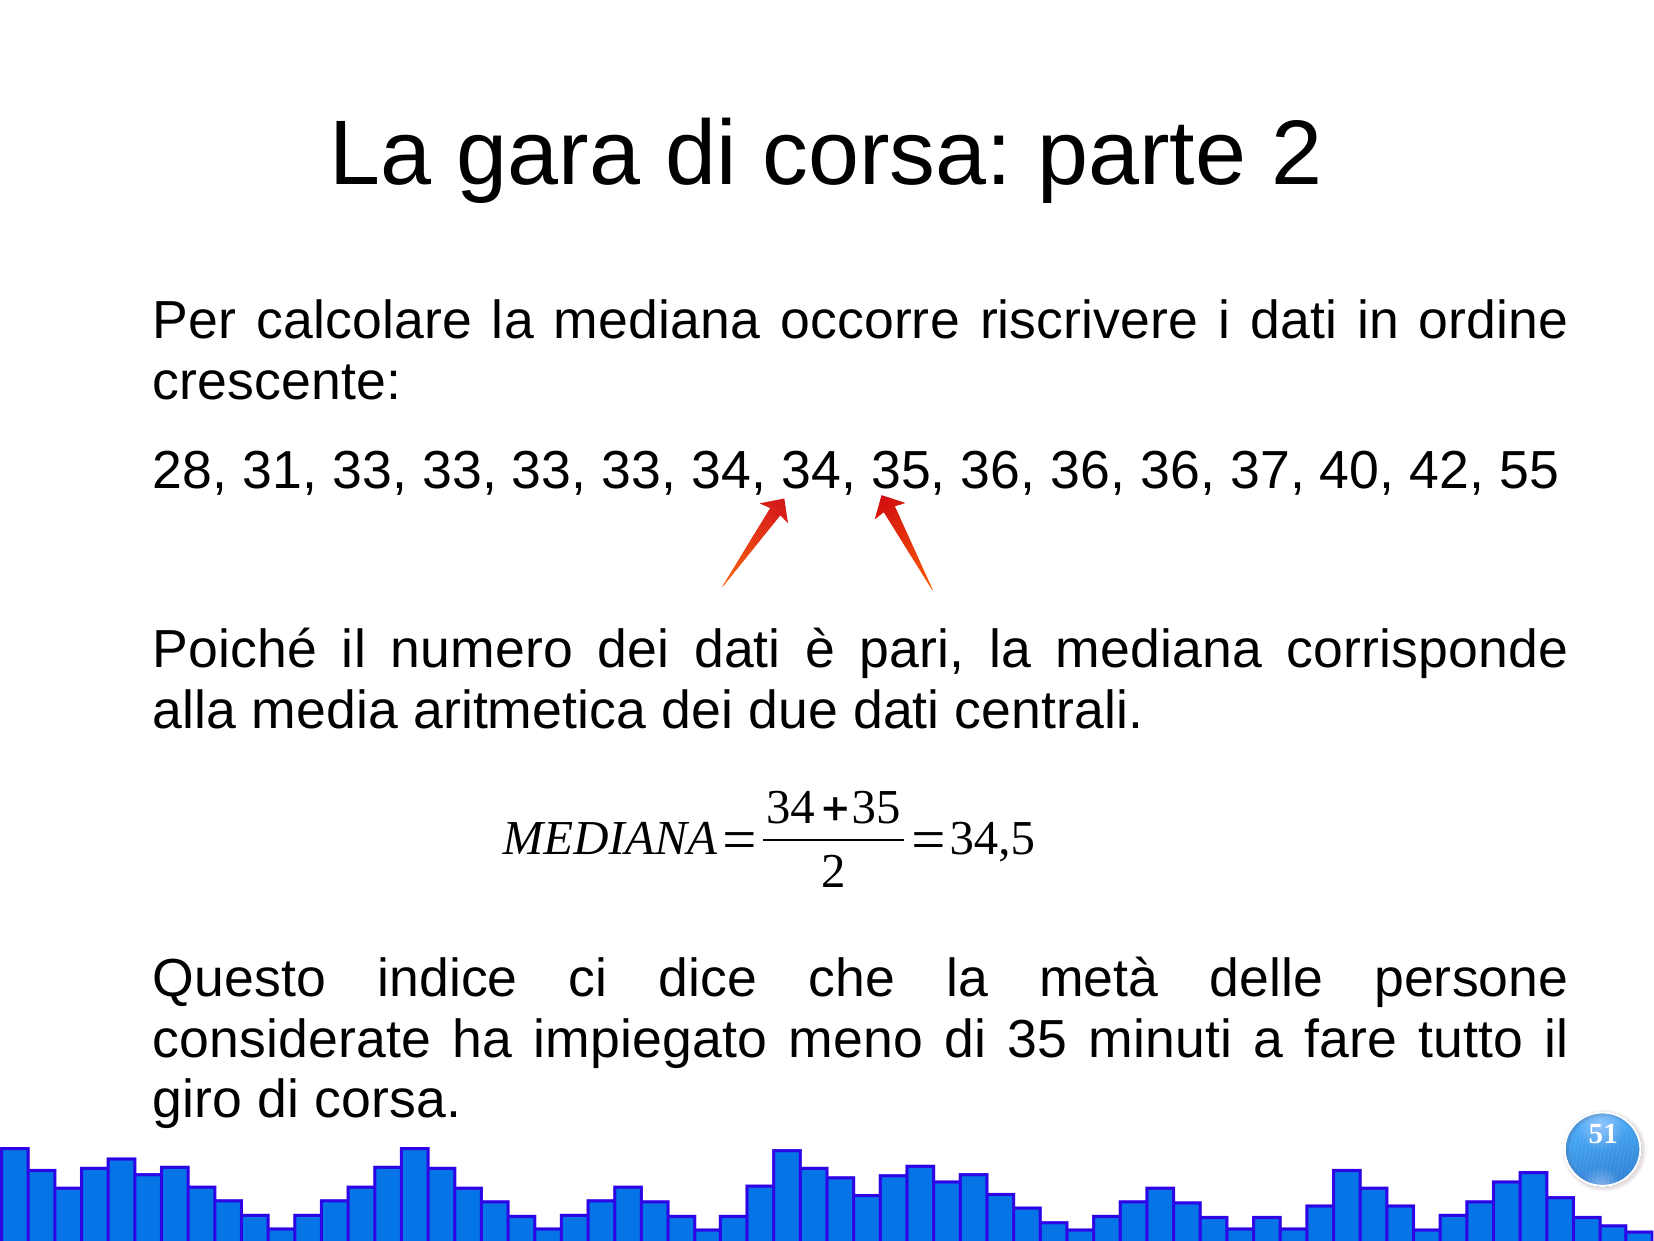

# La gara di corsa: parte 2
Per calcolare la mediana occorre riscrivere i dati in ordine crescente:
28, 31, 33, 33, 33, 33, 34, 34, 35, 36, 36, 36, 37, 40, 42, 55
Poiché il numero dei dati è pari, la mediana corrisponde alla media aritmetica dei due dati centrali.
Questo indice ci dice che la metà delle persone considerate ha impiegato meno di 35 minuti a fare tutto il giro di corsa.
51